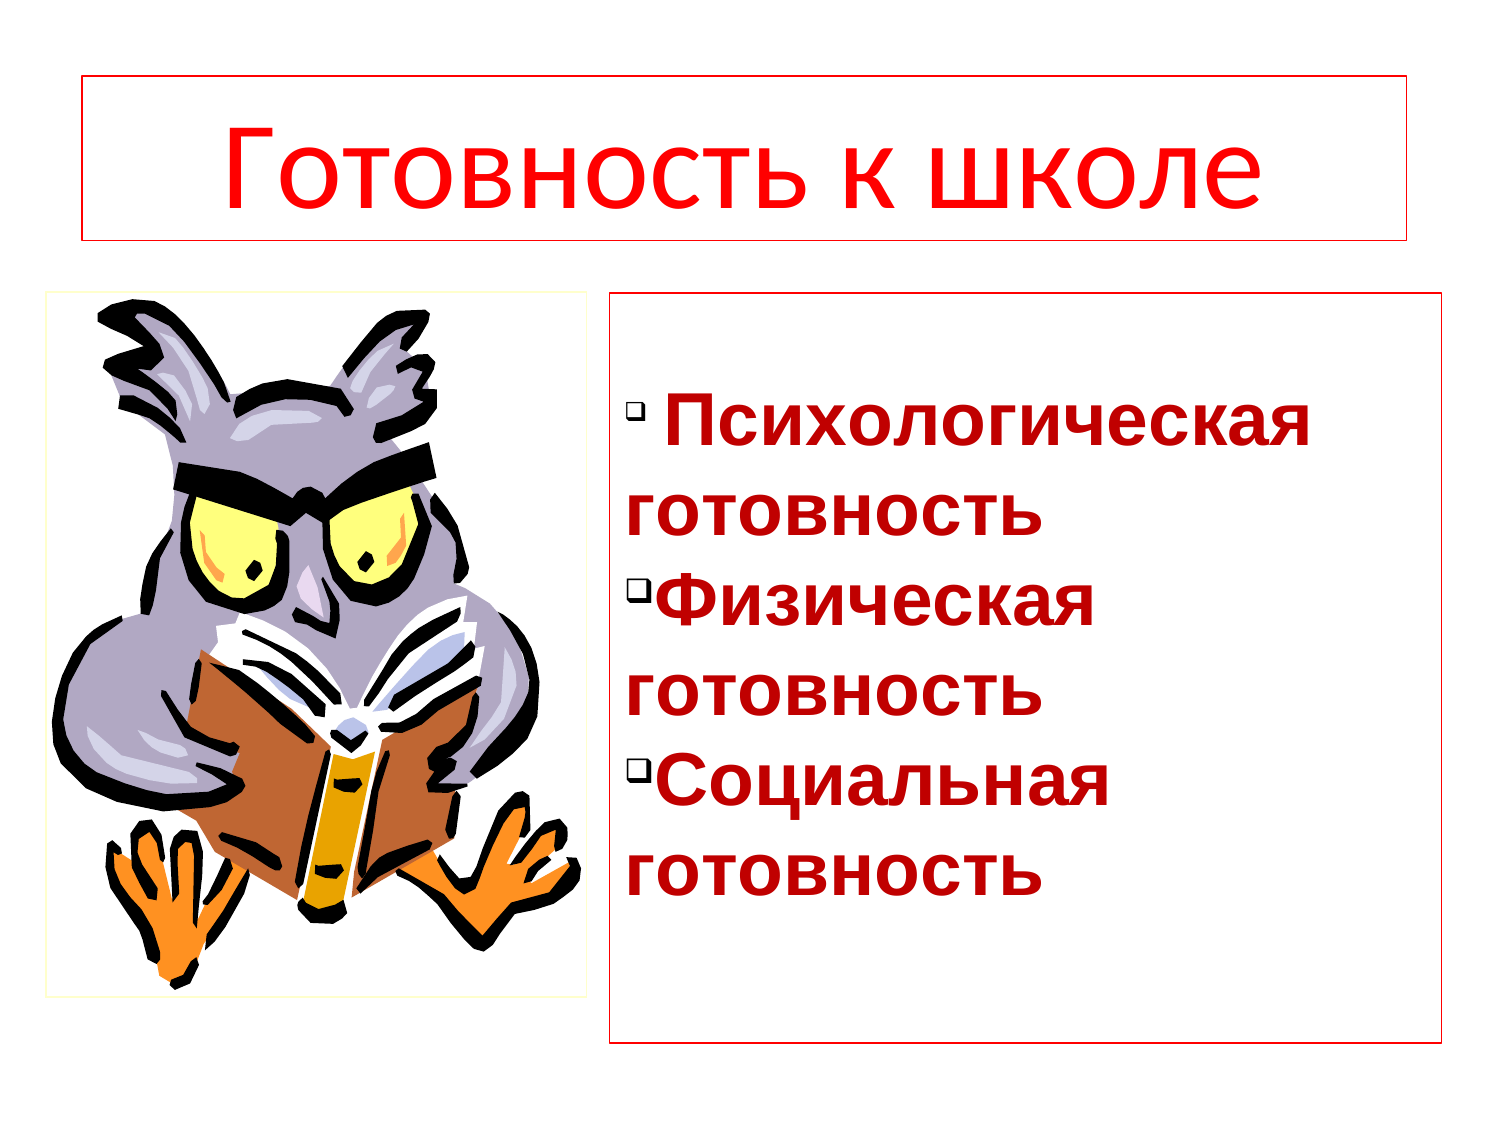

# Готовность к школе
 Психологическая готовность
Физическая готовность
Социальная готовность